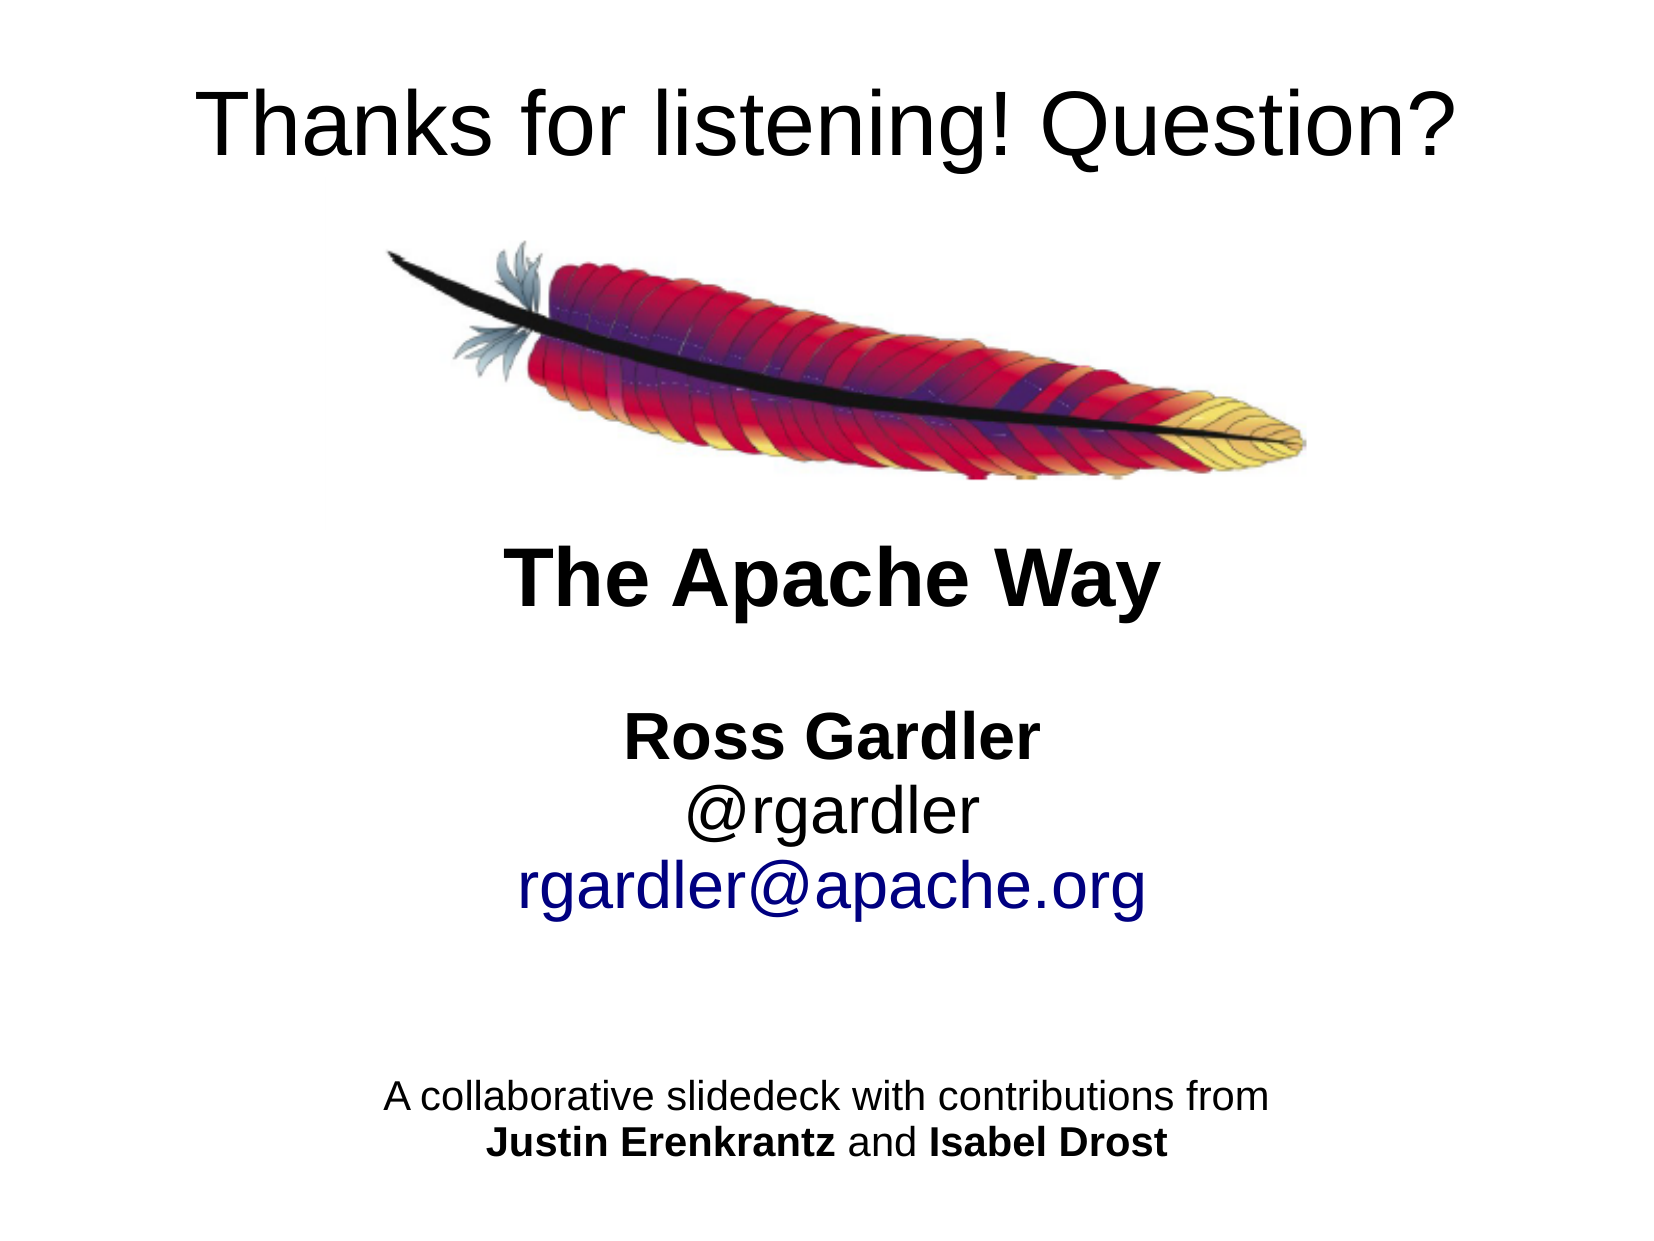

# Thanks for listening! Question?
The Apache Way
Ross Gardler
@rgardler
rgardler@apache.org
A collaborative slidedeck with contributions from
Justin Erenkrantz and Isabel Drost